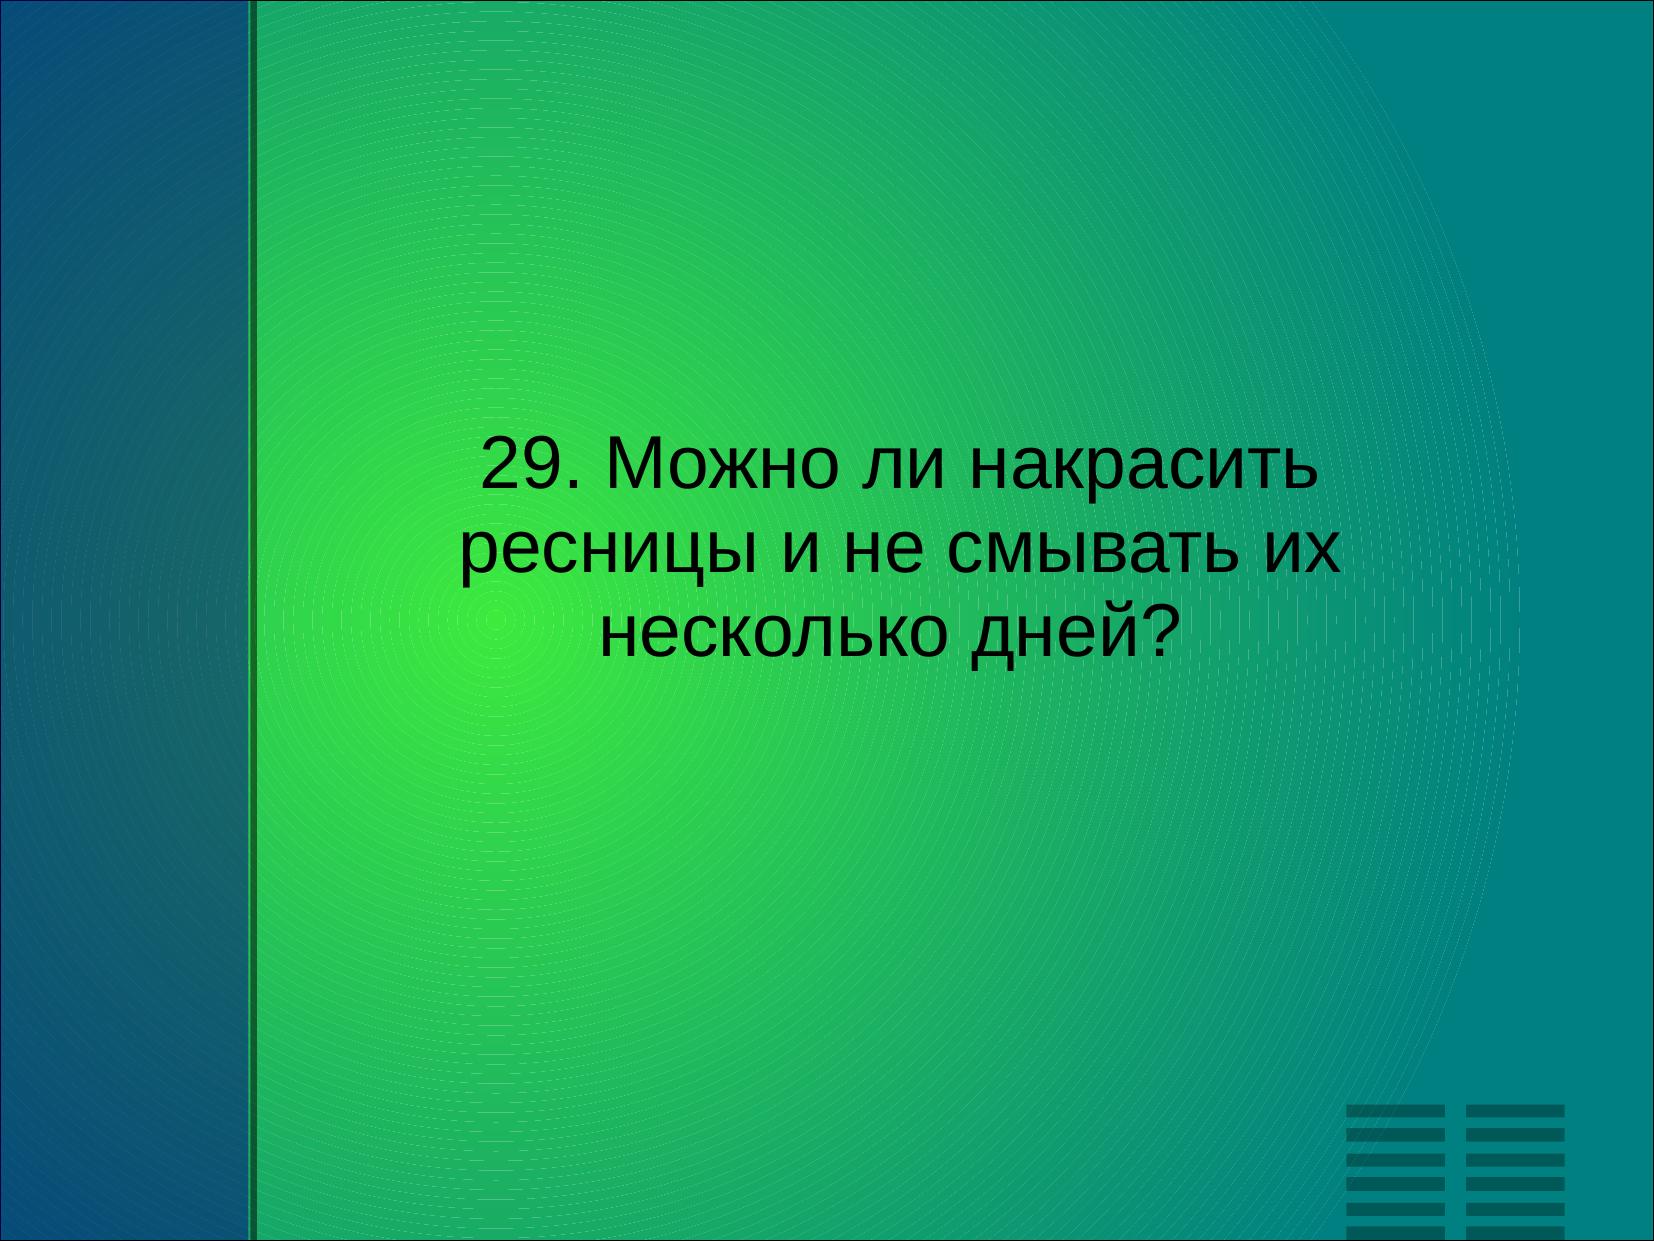

#
29. Можно ли накрасить ресницы и не смывать их несколько дней?